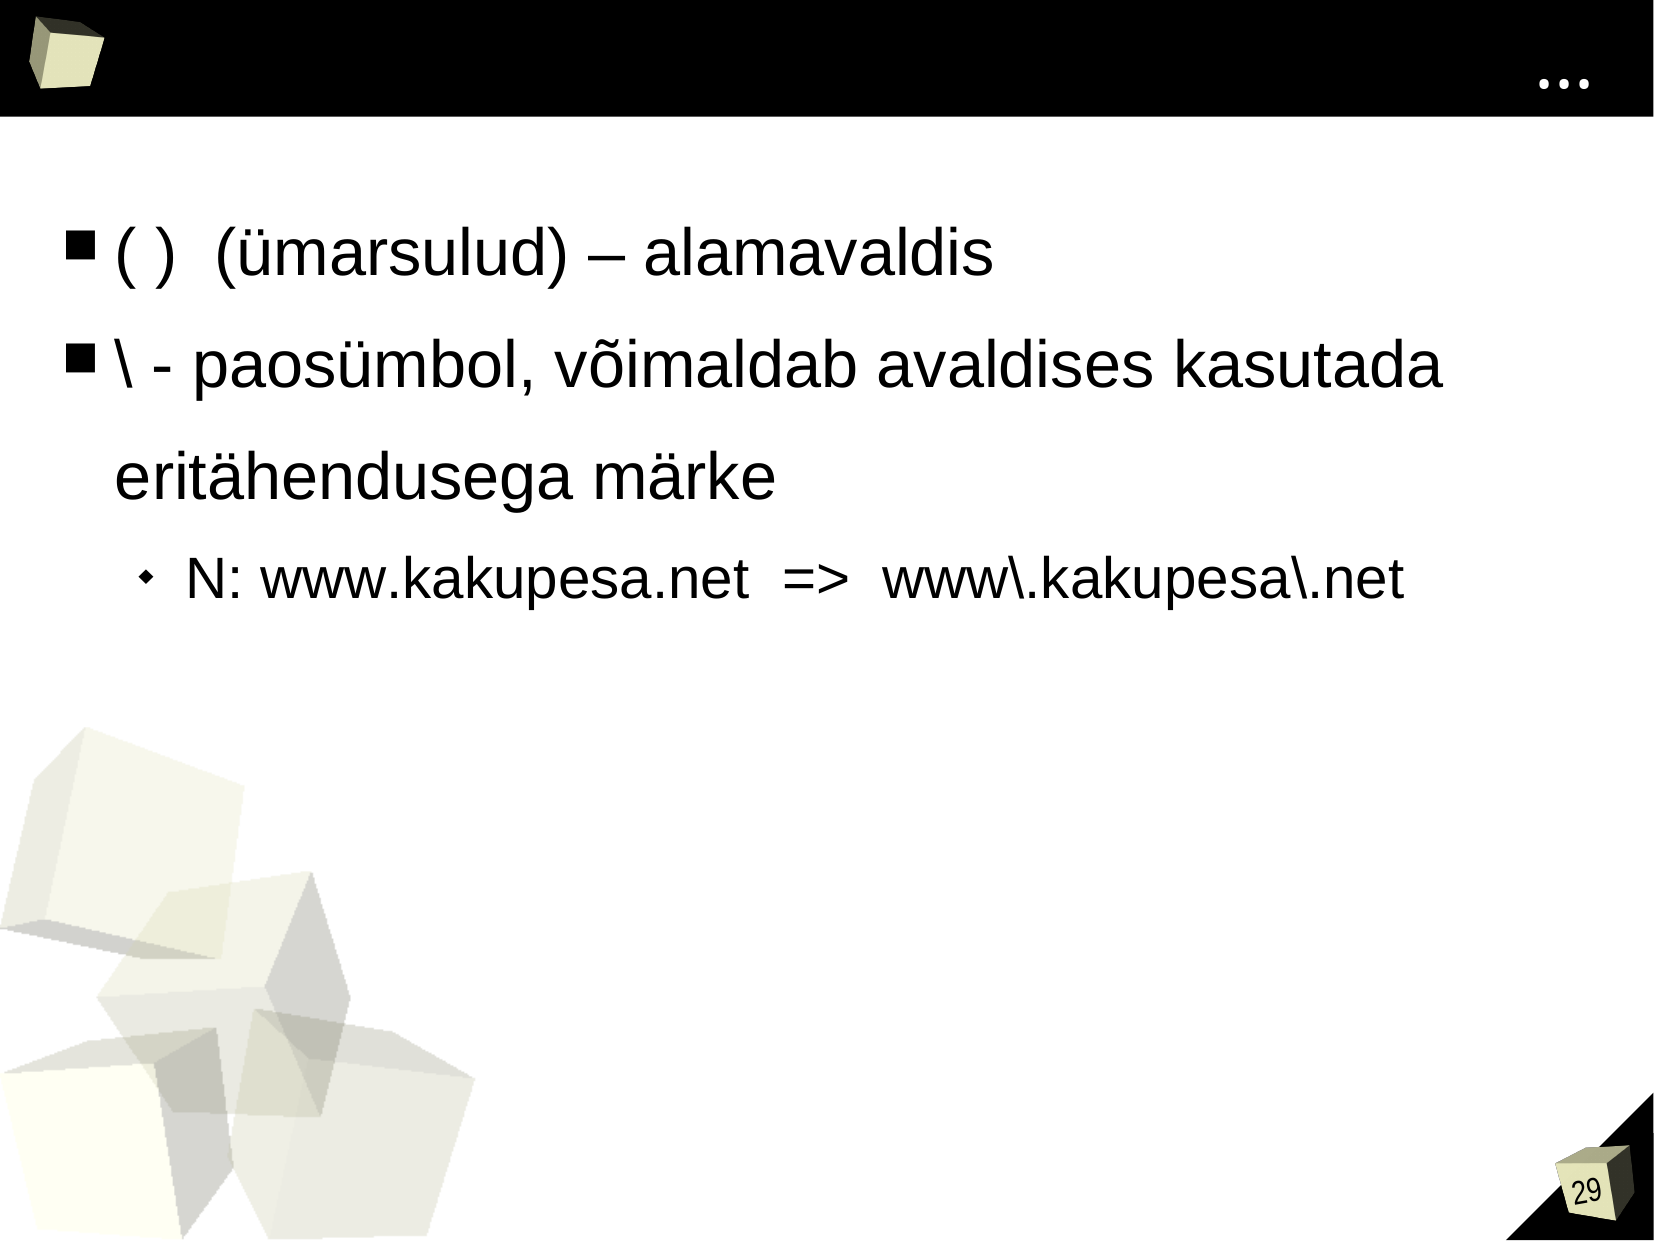

# ...
( ) (ümarsulud) – alamavaldis
\ - paosümbol, võimaldab avaldises kasutada eritähendusega märke
N: www.kakupesa.net => www\.kakupesa\.net